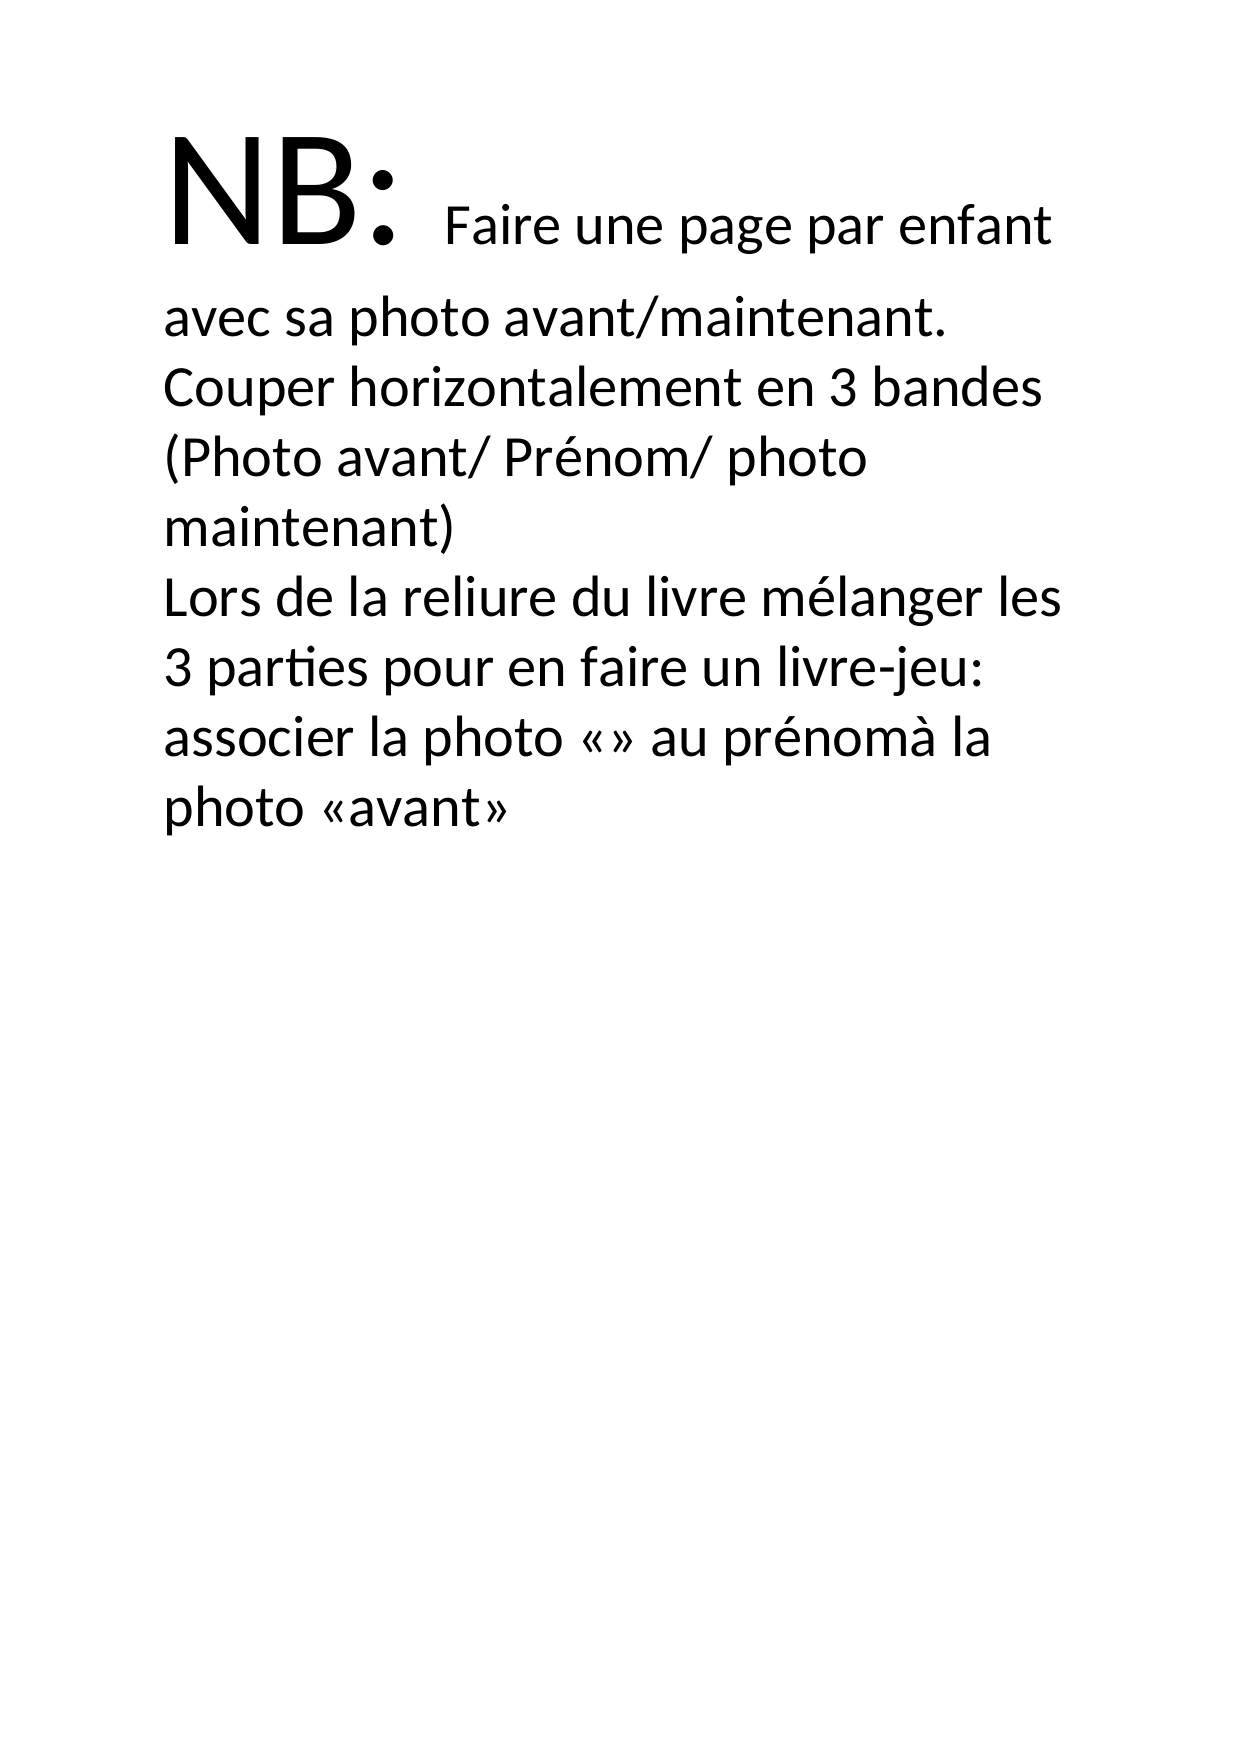

NB: Faire une page par enfant avec sa photo avant/maintenant.
Couper horizontalement en 3 bandes (Photo avant/ Prénom/ photo maintenant)
Lors de la reliure du livre mélanger les 3 parties pour en faire un livre-jeu:
associer la photo «» au prénomà la photo «avant»